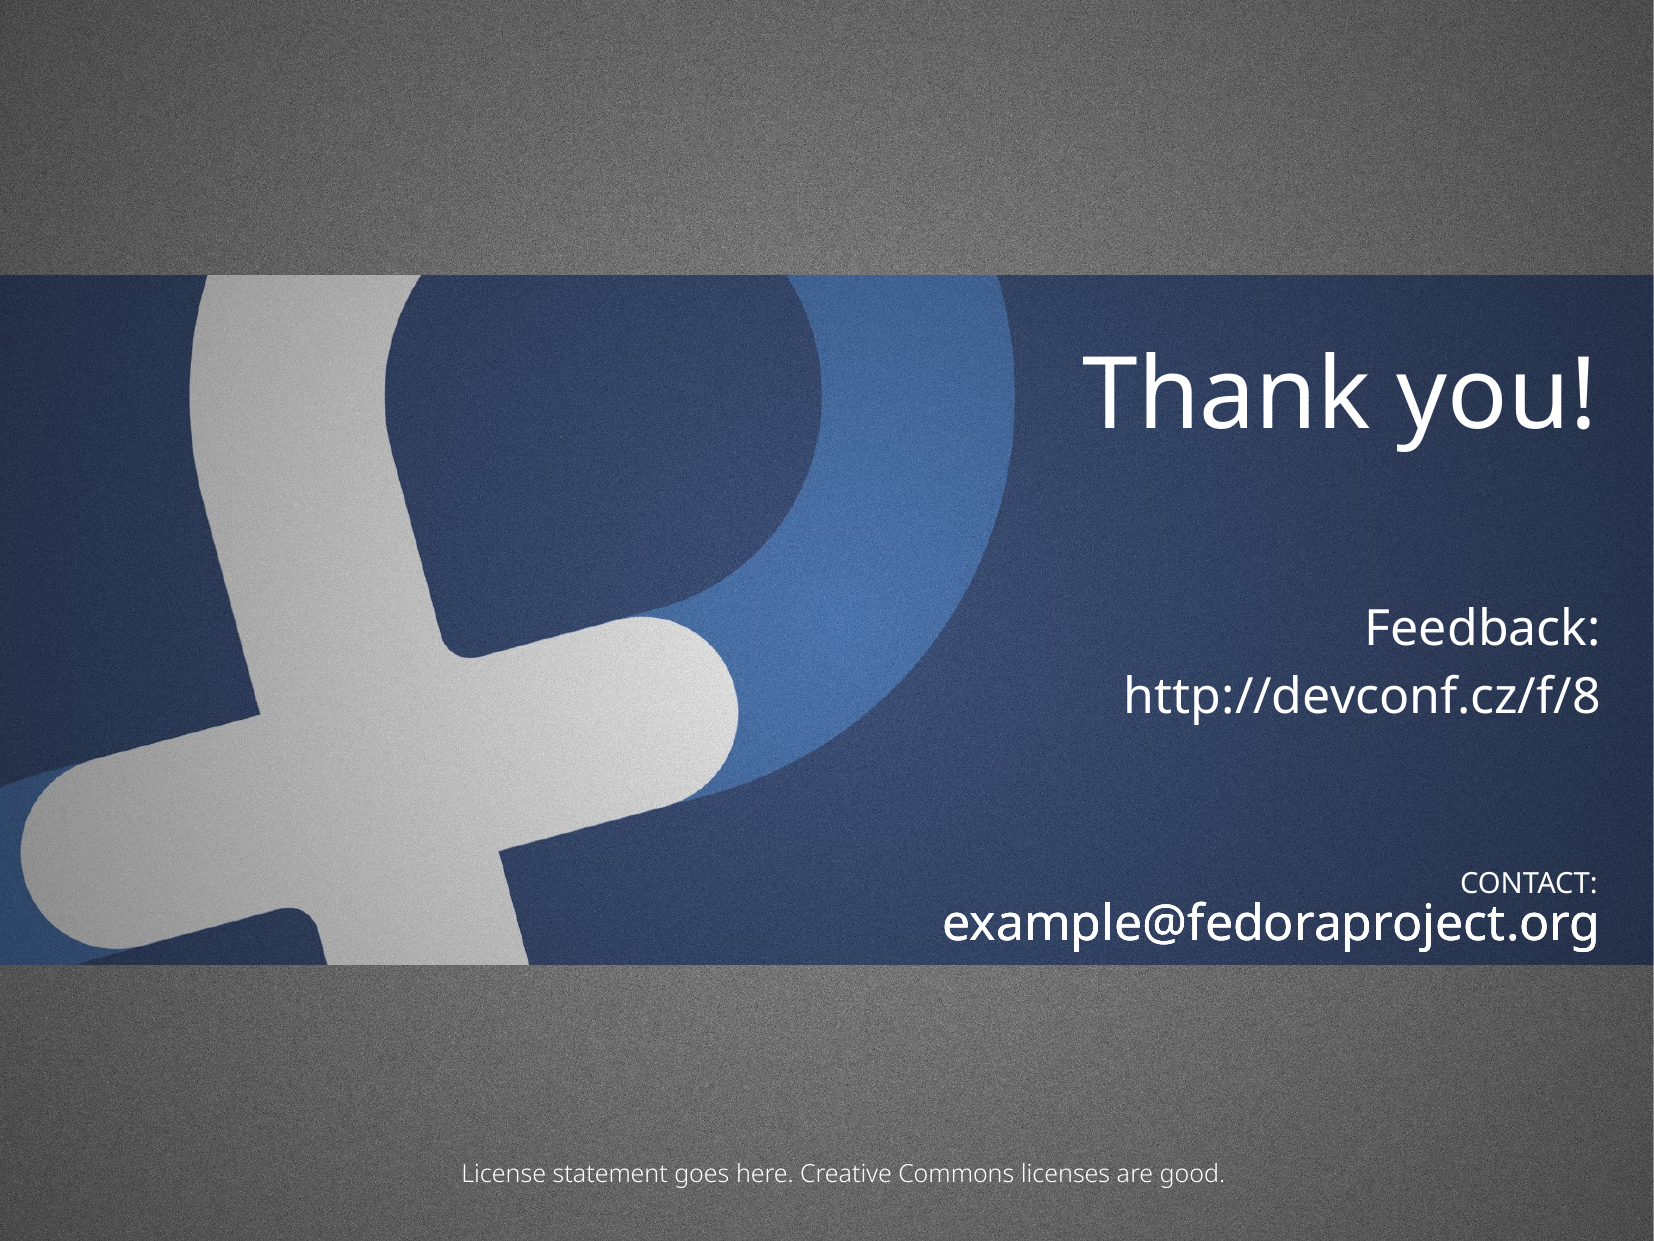

# Thank you!
Feedback:
http://devconf.cz/f/8
CONTACT:
example@fedoraproject.org
example@fedoraproject.org
example@fedoraproject.org
License statement goes here. Creative Commons licenses are good.